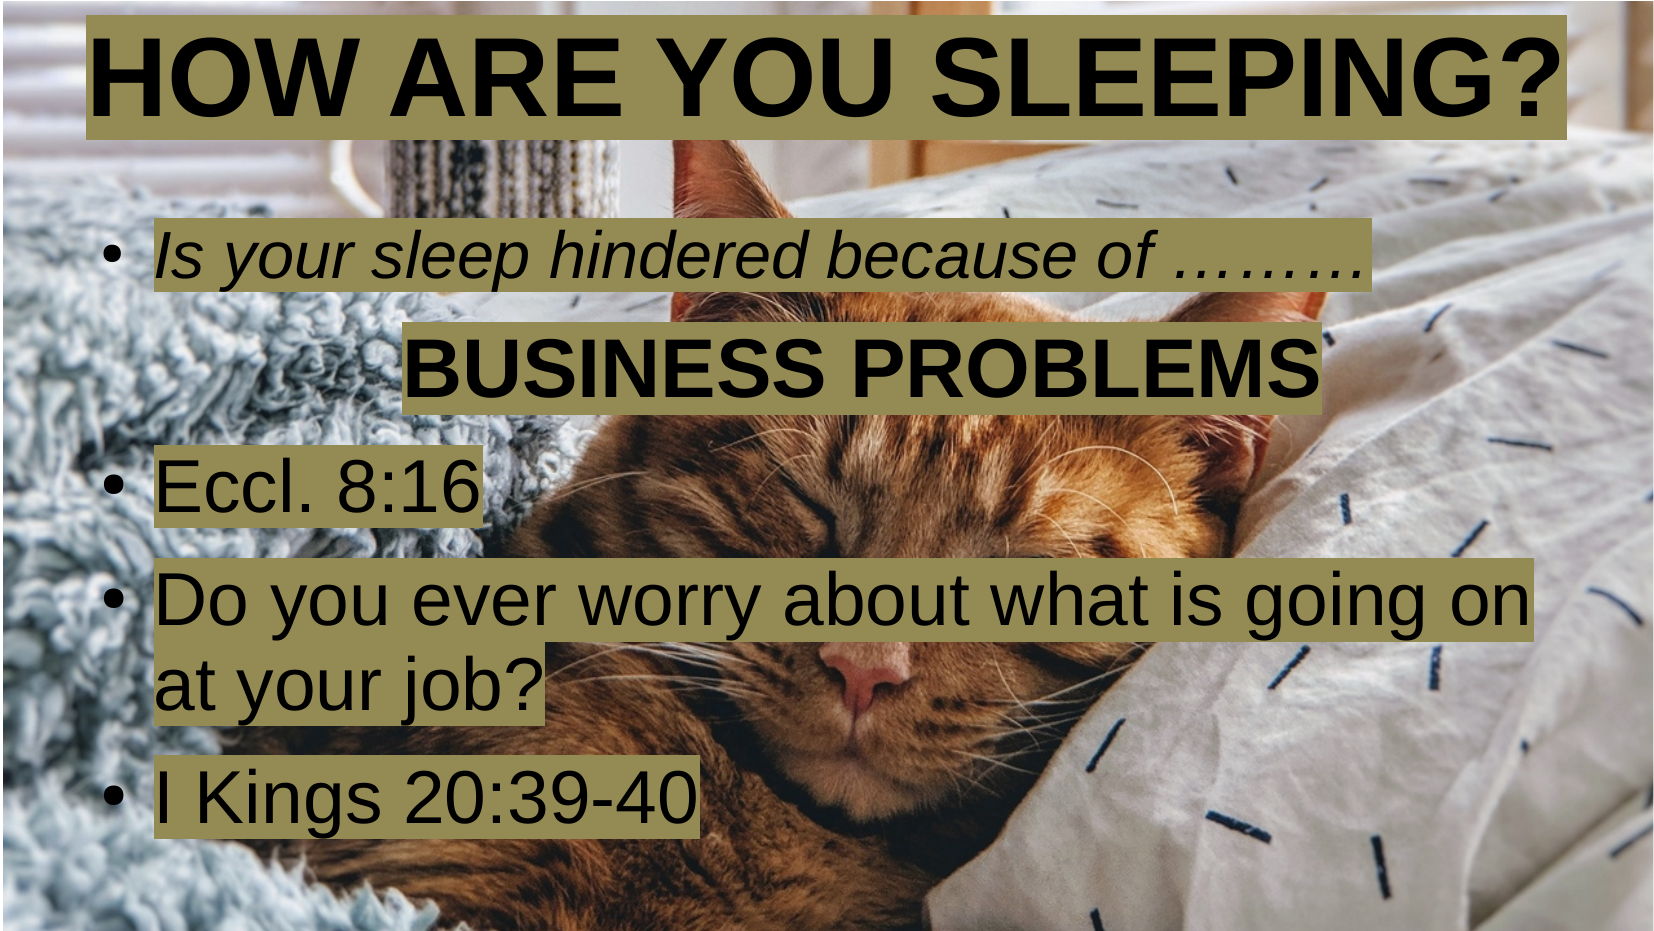

# HOW ARE YOU SLEEPING?
Is your sleep hindered because of ………
BUSINESS PROBLEMS
Eccl. 8:16
Do you ever worry about what is going on at your job?
I Kings 20:39-40